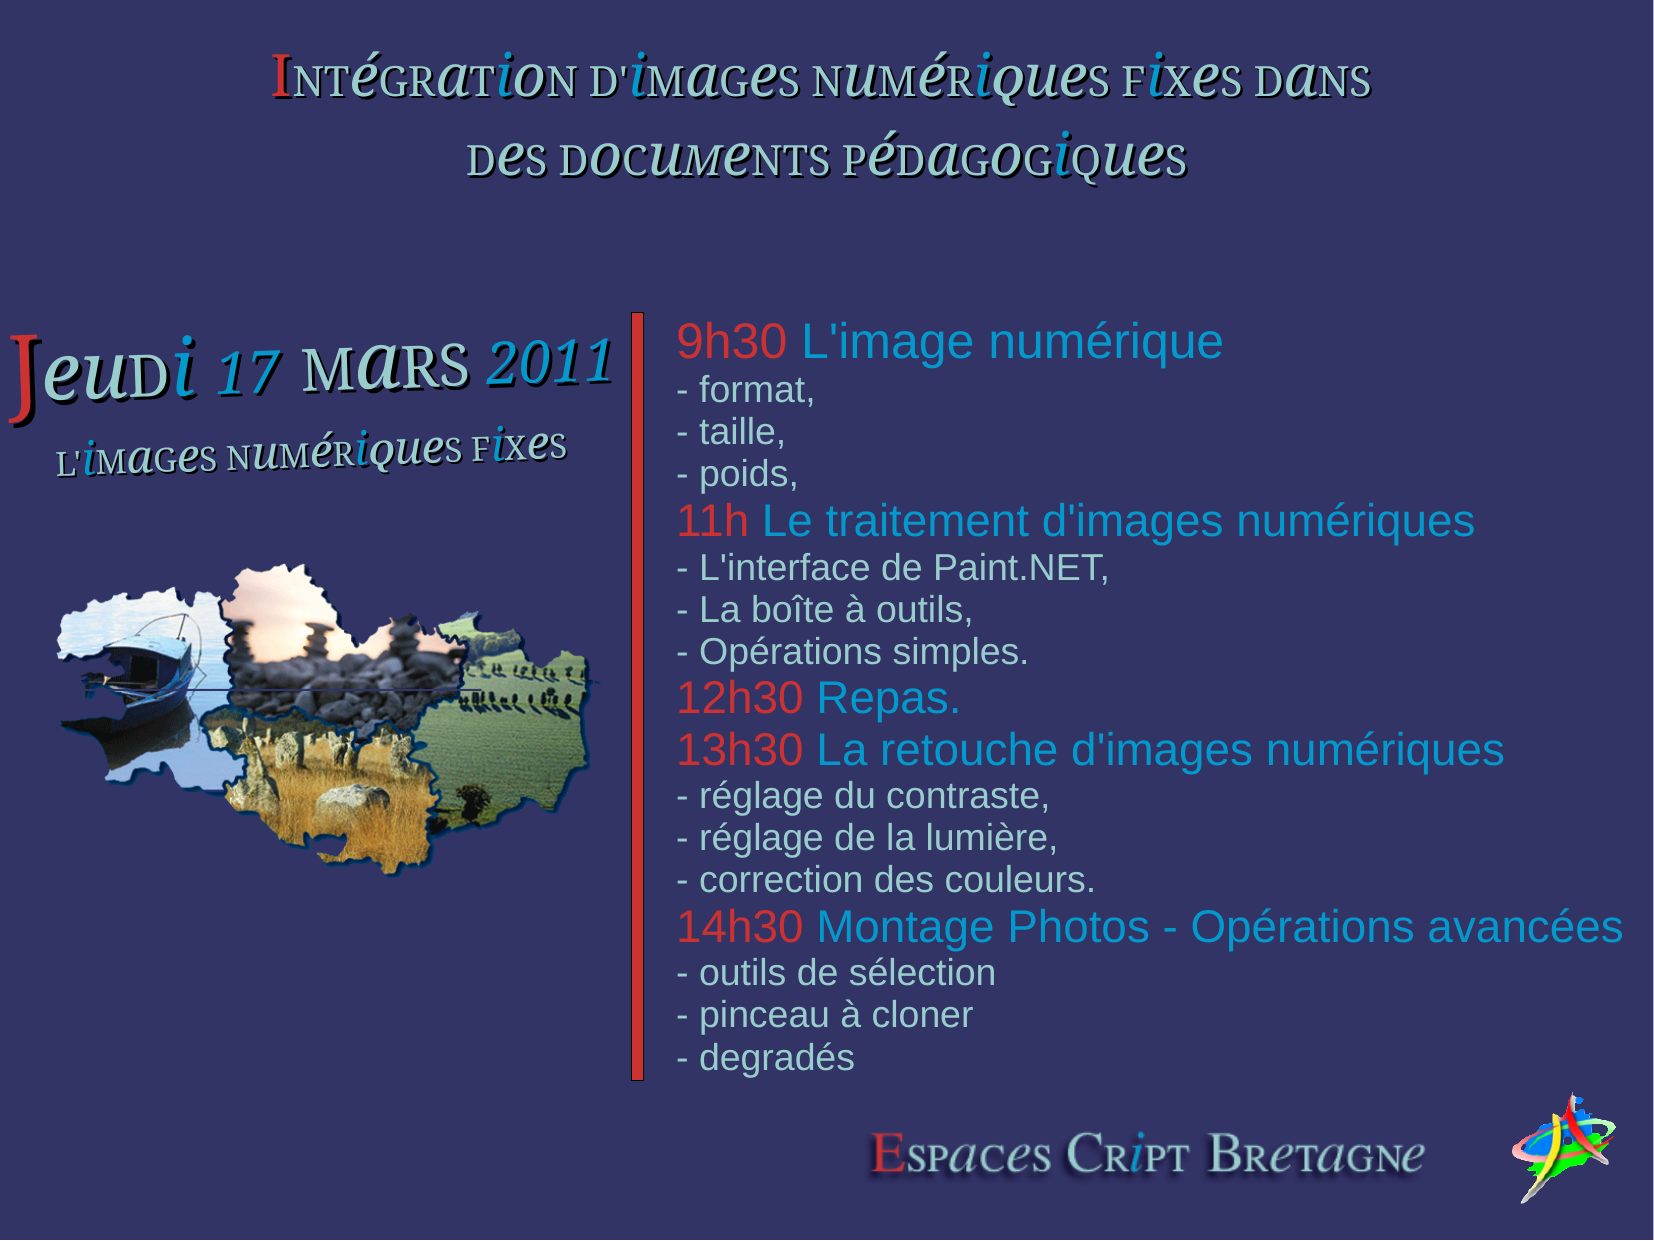

INTéGRaTioN D'iMaGeS NuMéRiQueS FiXeS DaNS
DeS DoCuMeNTS PéDaGoGiQueS
JeuDi 17 MaRS 2011
L'iMaGeS NuMéRiQueS FiXeS
9h30 L'image numérique
- format,
- taille,
- poids,
11h Le traitement d'images numériques
- L'interface de Paint.NET,
- La boîte à outils,
- Opérations simples.
12h30 Repas.
13h30 La retouche d'images numériques
- réglage du contraste,
- réglage de la lumière,
- correction des couleurs.
14h30 Montage Photos - Opérations avancées
- outils de sélection
- pinceau à cloner
- degradés